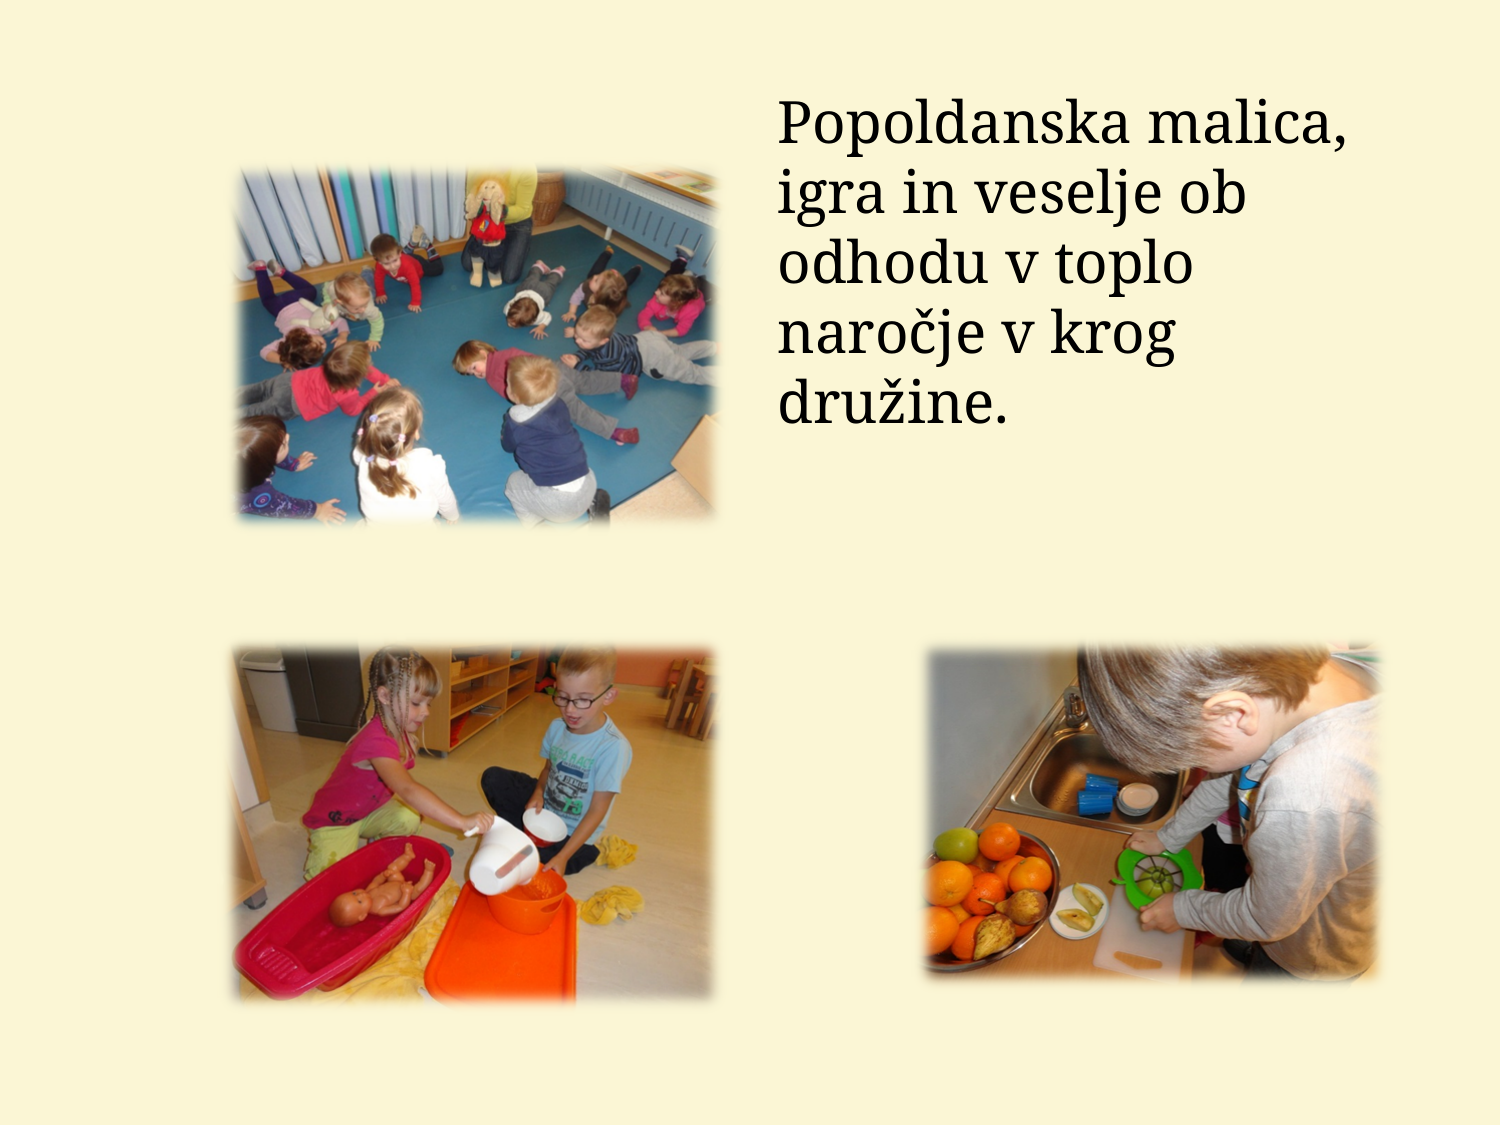

# Popoldanska malica, igra in veselje ob odhodu v toplo naročje v krog družine.